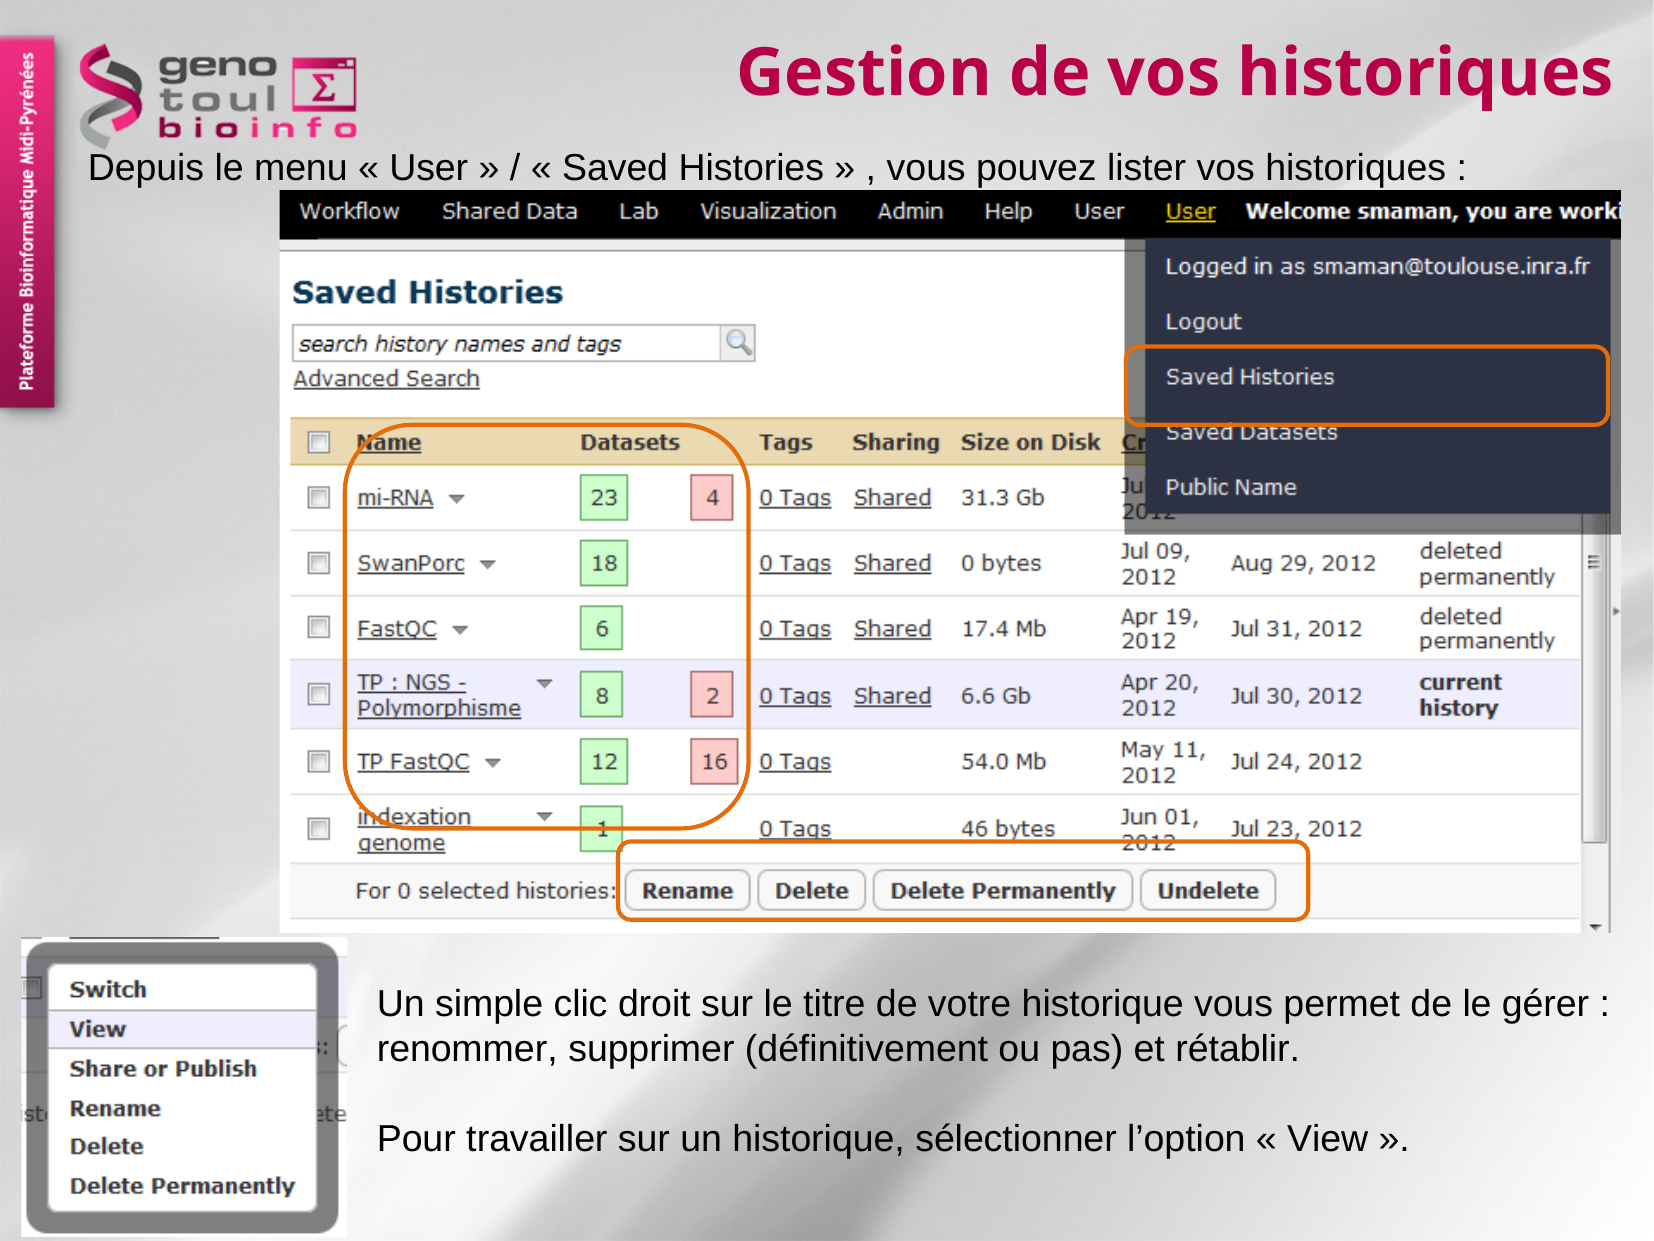

Gestion de vos historiques
Depuis le menu « User » / « Saved Histories » , vous pouvez lister vos historiques :
Un simple clic droit sur le titre de votre historique vous permet de le gérer : renommer, supprimer (définitivement ou pas) et rétablir.
Pour travailler sur un historique, sélectionner l’option « View ».